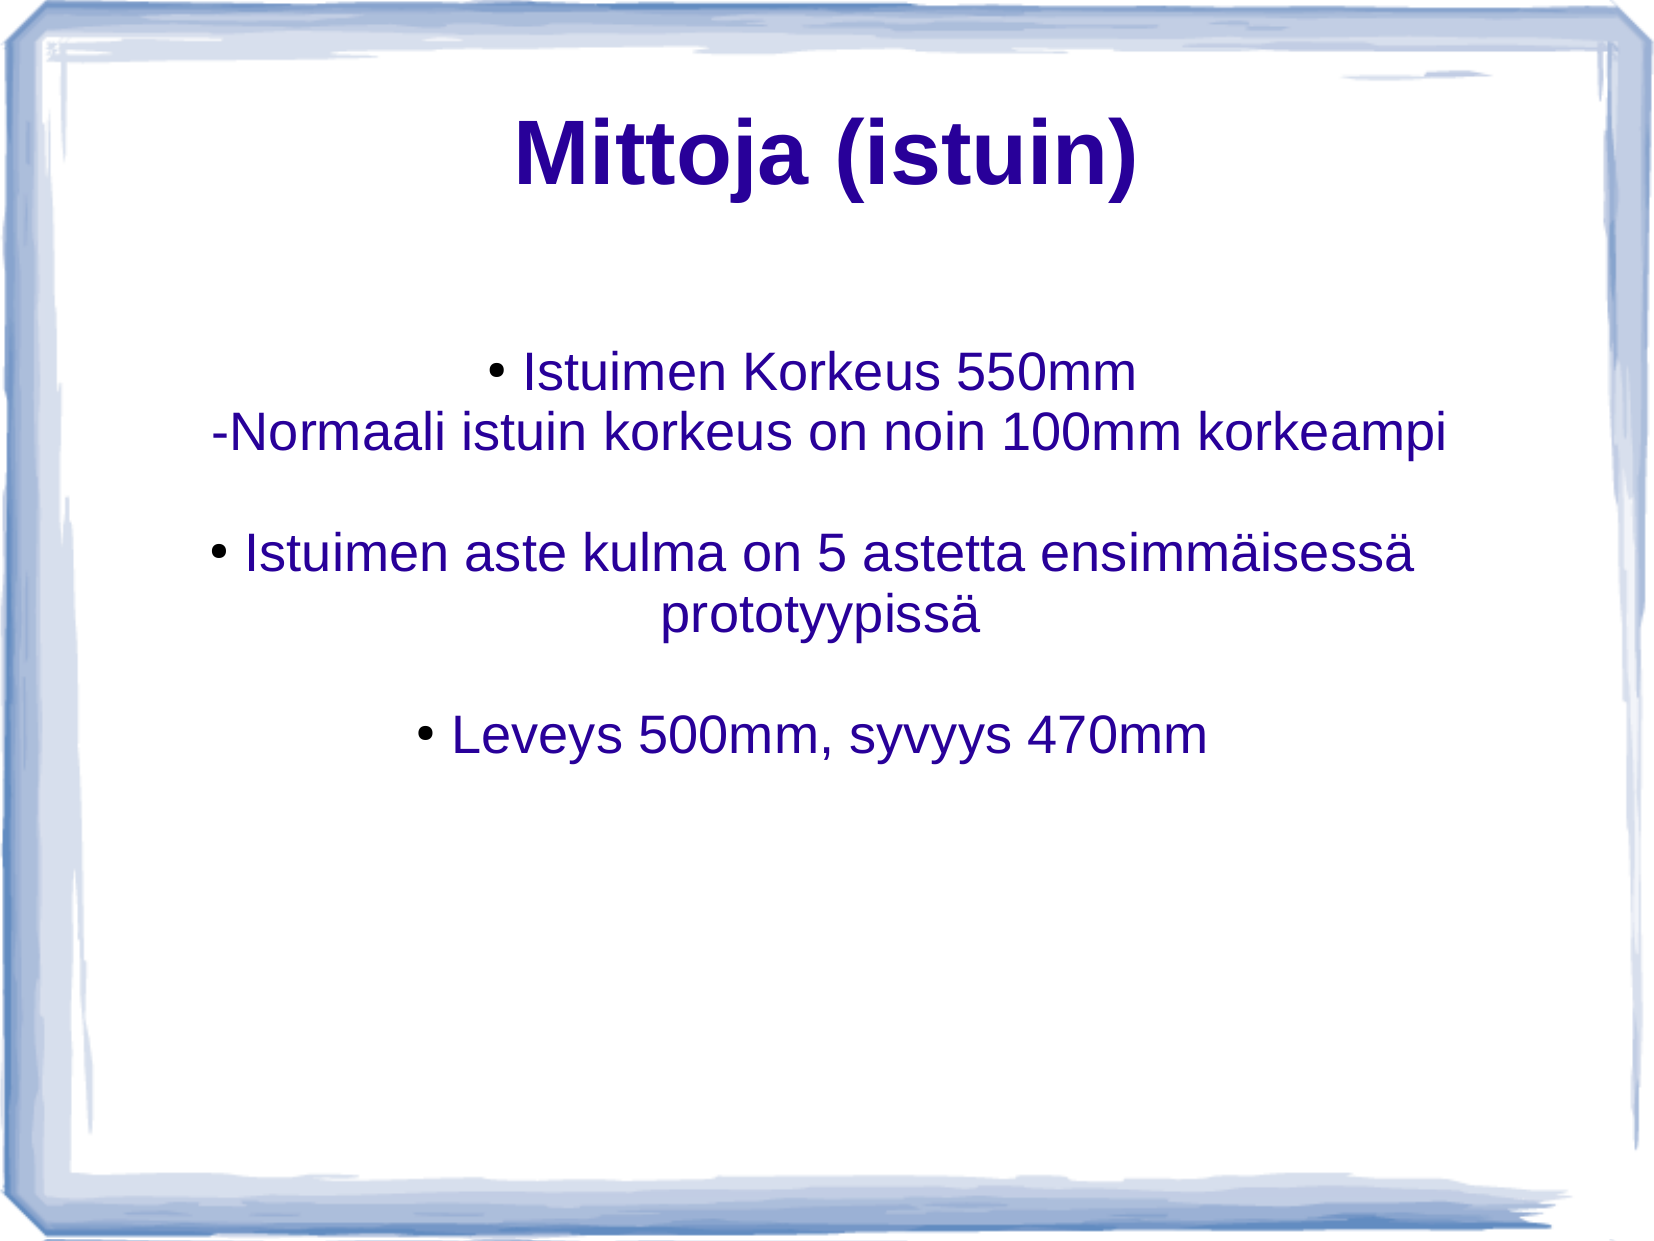

# Mittoja (istuin)
Istuimen Korkeus 550mm
-Normaali istuin korkeus on noin 100mm korkeampi
Istuimen aste kulma on 5 astetta ensimmäisessä prototyypissä
Leveys 500mm, syvyys 470mm